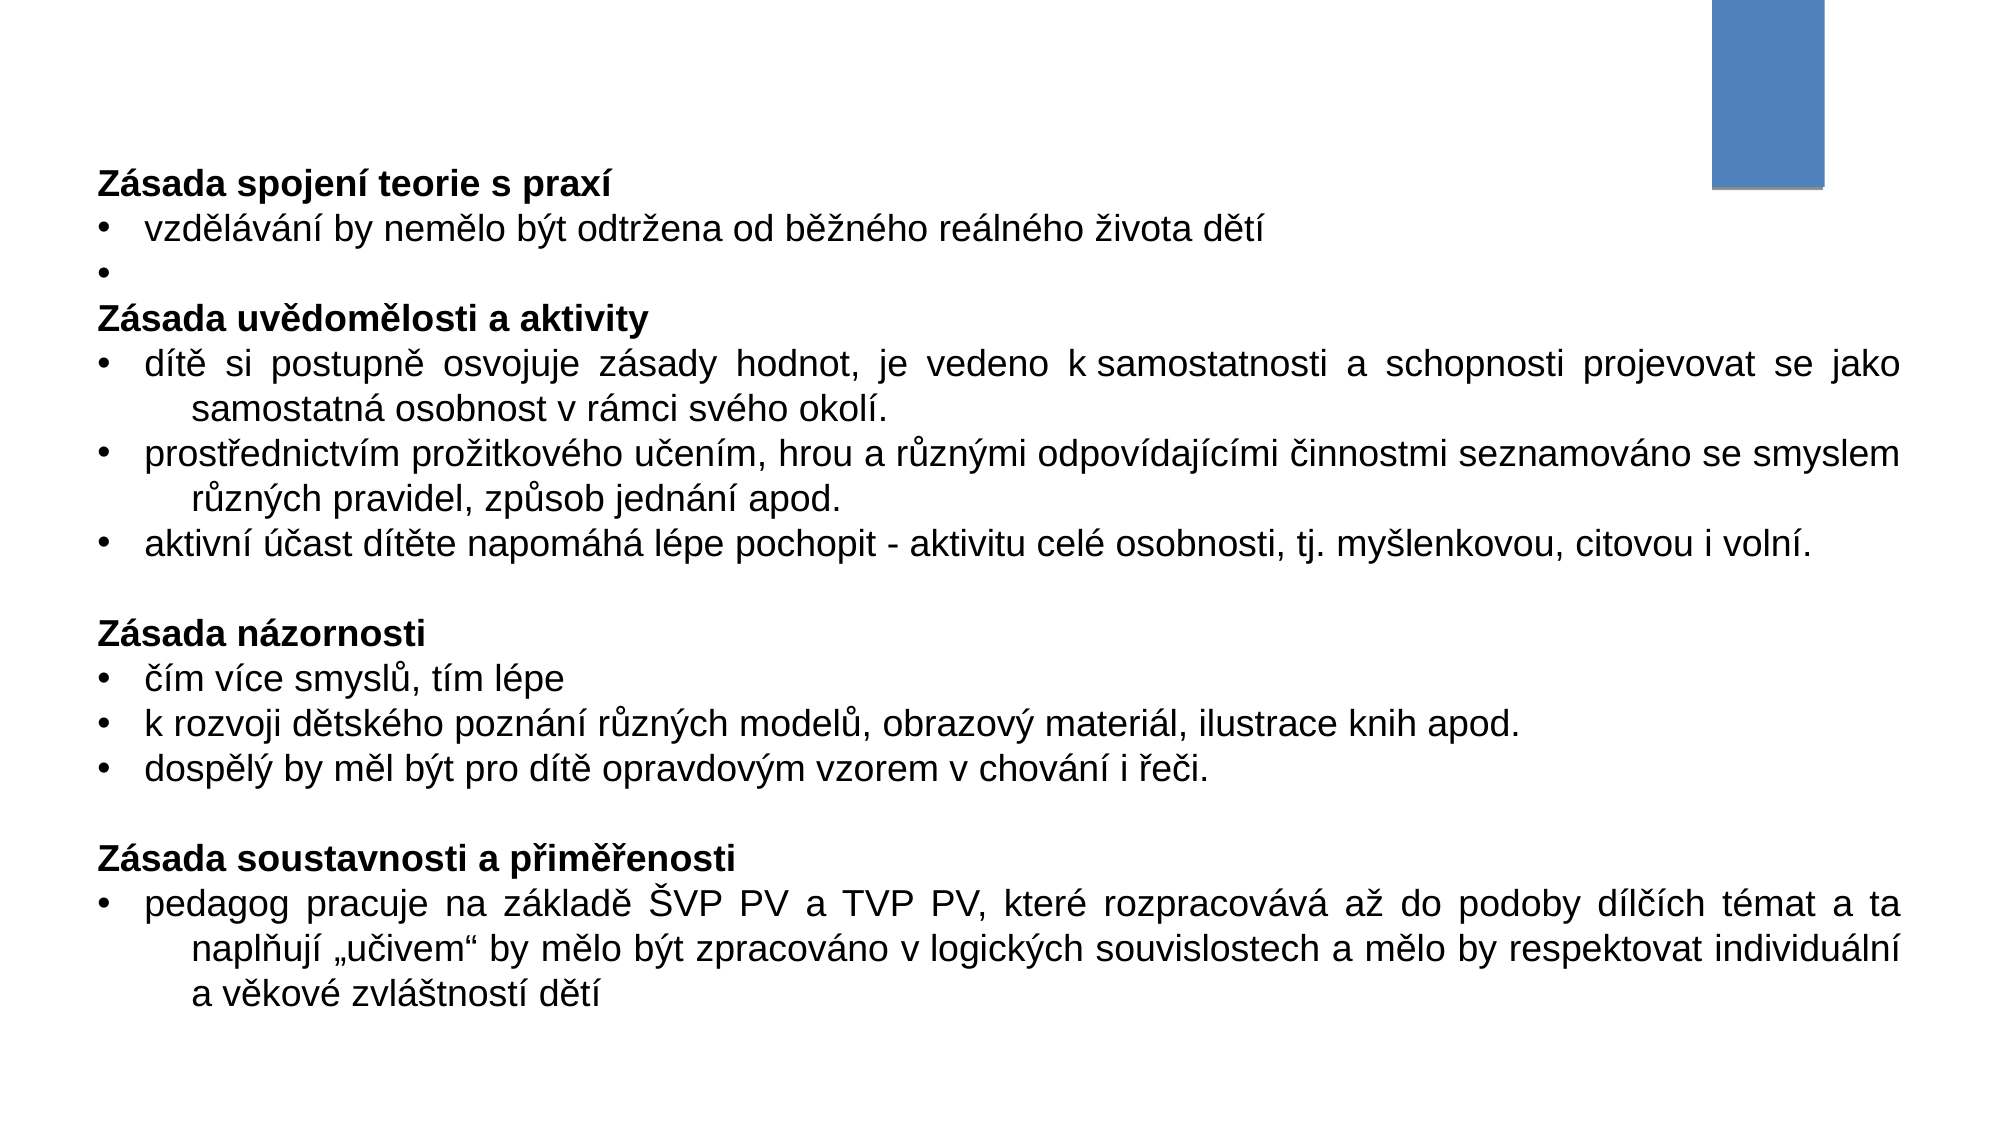

Zásada spojení teorie s praxí
vzdělávání by nemělo být odtržena od běžného reálného života dětí
Zásada uvědomělosti a aktivity
dítě si postupně osvojuje zásady hodnot, je vedeno k samostatnosti a schopnosti projevovat se jako samostatná osobnost v rámci svého okolí.
prostřednictvím prožitkového učením, hrou a různými odpovídajícími činnostmi seznamováno se smyslem různých pravidel, způsob jednání apod.
aktivní účast dítěte napomáhá lépe pochopit - aktivitu celé osobnosti, tj. myšlenkovou, citovou i volní.
Zásada názornosti
čím více smyslů, tím lépe
k rozvoji dětského poznání různých modelů, obrazový materiál, ilustrace knih apod.
dospělý by měl být pro dítě opravdovým vzorem v chování i řeči.
Zásada soustavnosti a přiměřenosti
pedagog pracuje na základě ŠVP PV a TVP PV, které rozpracovává až do podoby dílčích témat a ta naplňují „učivem“ by mělo být zpracováno v logických souvislostech a mělo by respektovat individuální a věkové zvláštností dětí